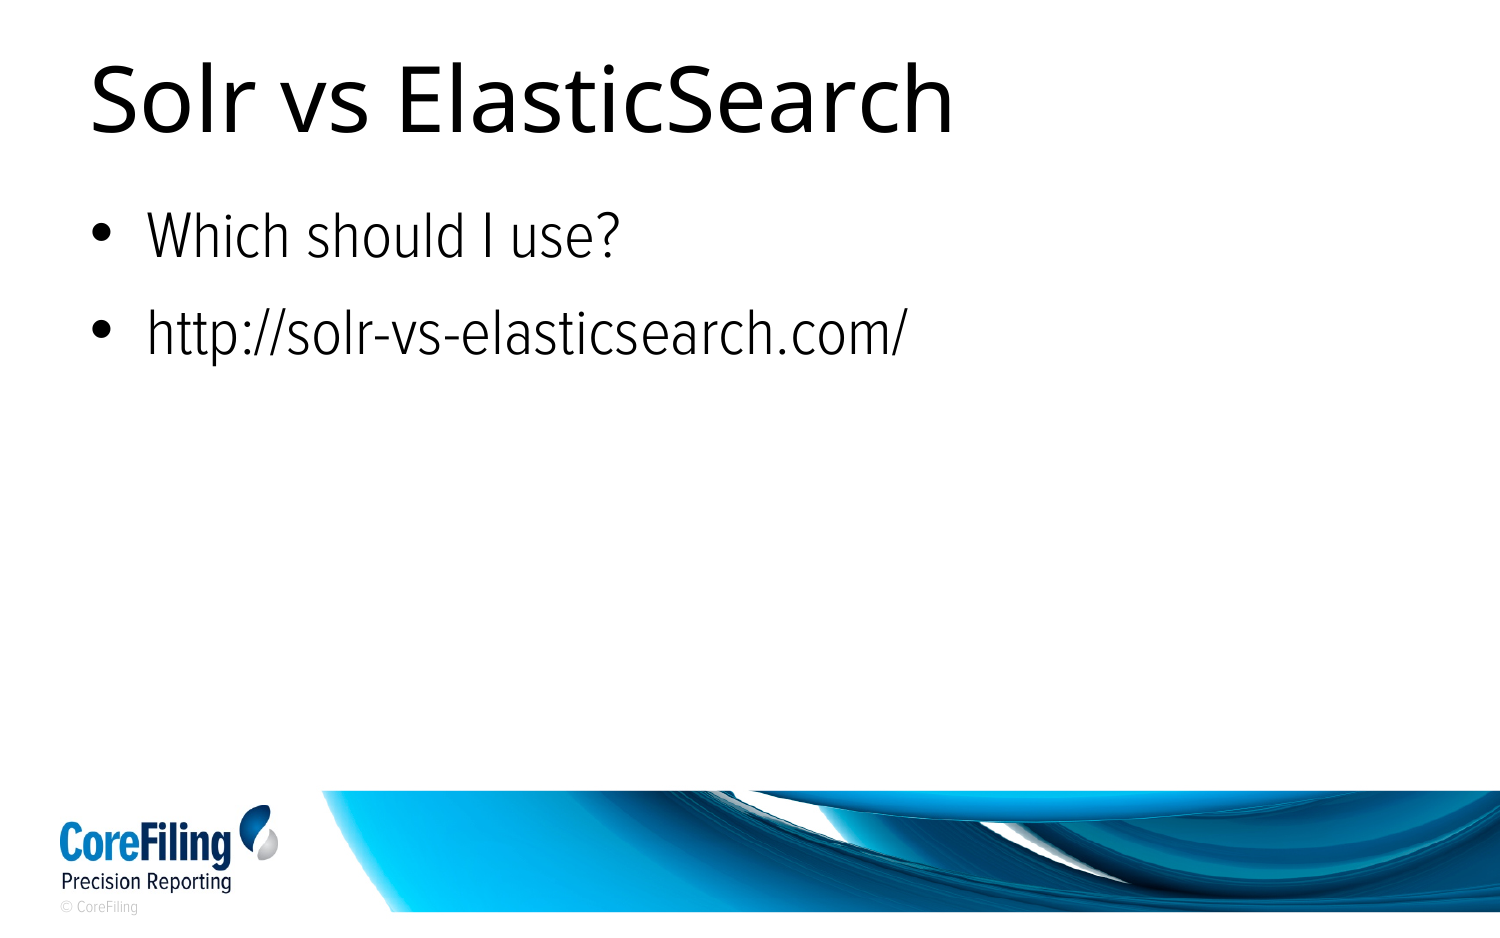

# Solr vs ElasticSearch
Which should I use?
http://solr-vs-elasticsearch.com/